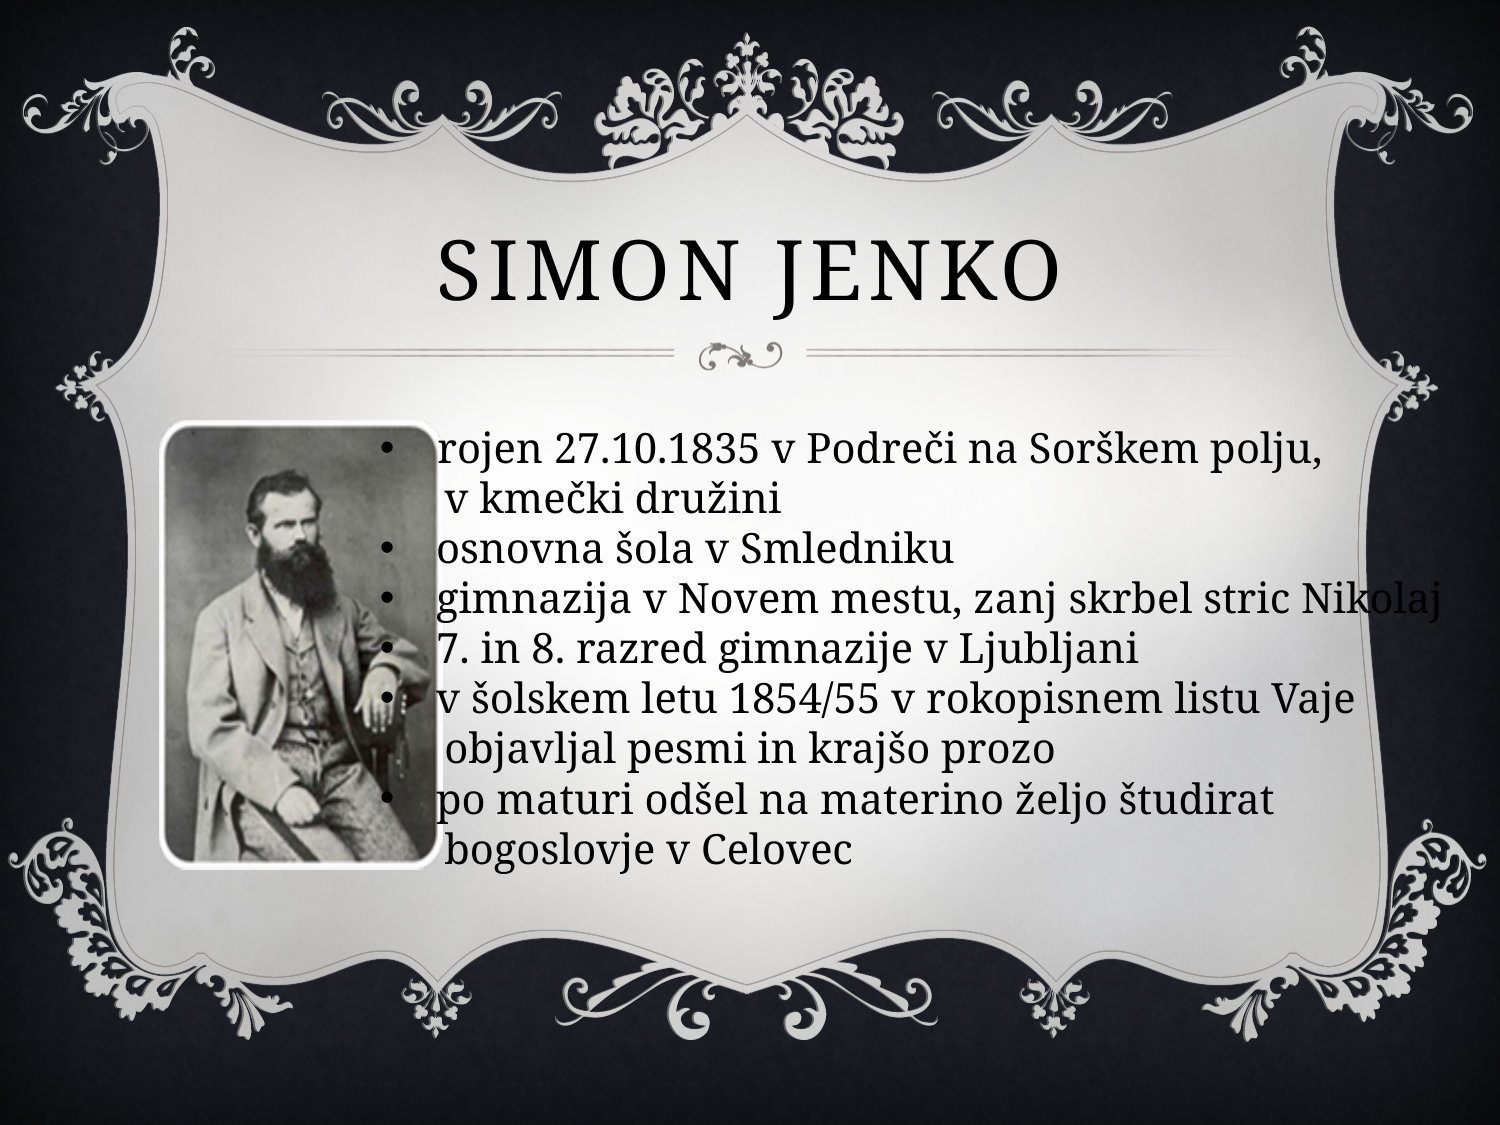

# SIMON JENKO
 rojen 27.10.1835 v Podreči na Sorškem polju,
 v kmečki družini
osnovna šola v Smledniku
gimnazija v Novem mestu, zanj skrbel stric Nikolaj
7. in 8. razred gimnazije v Ljubljani
v šolskem letu 1854/55 v rokopisnem listu Vaje
 objavljal pesmi in krajšo prozo
po maturi odšel na materino željo študirat
 bogoslovje v Celovec